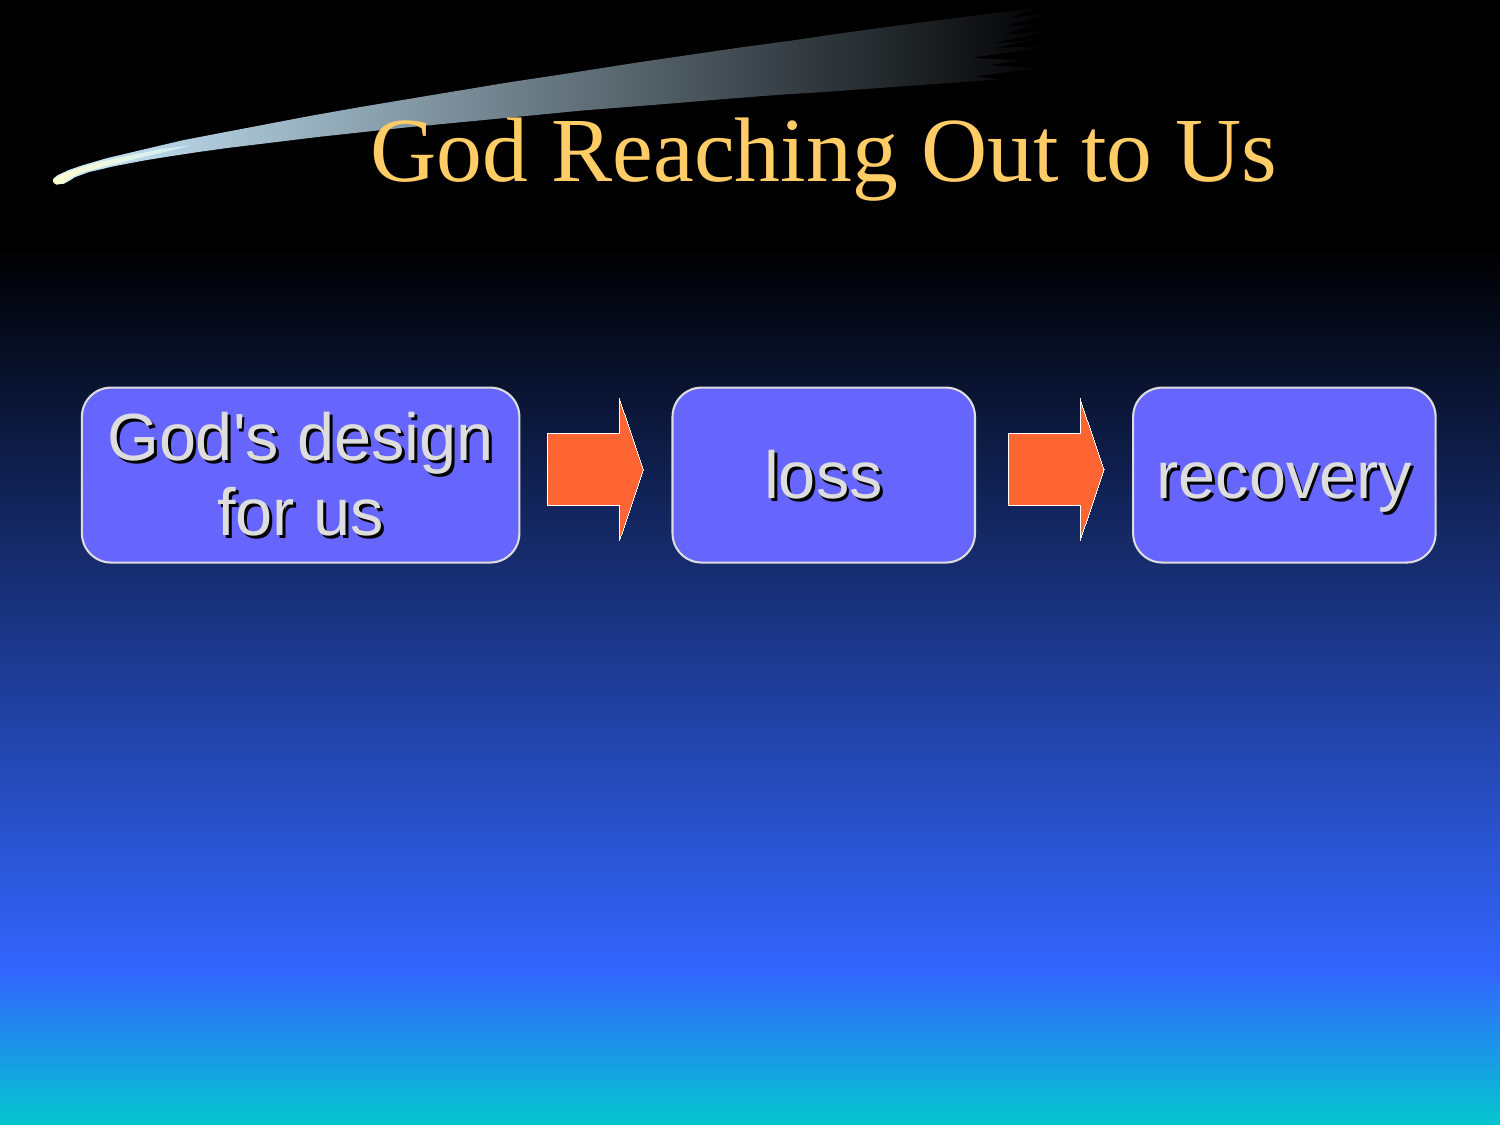

# God Reaching Out to Us
God's design
for us
loss
recovery